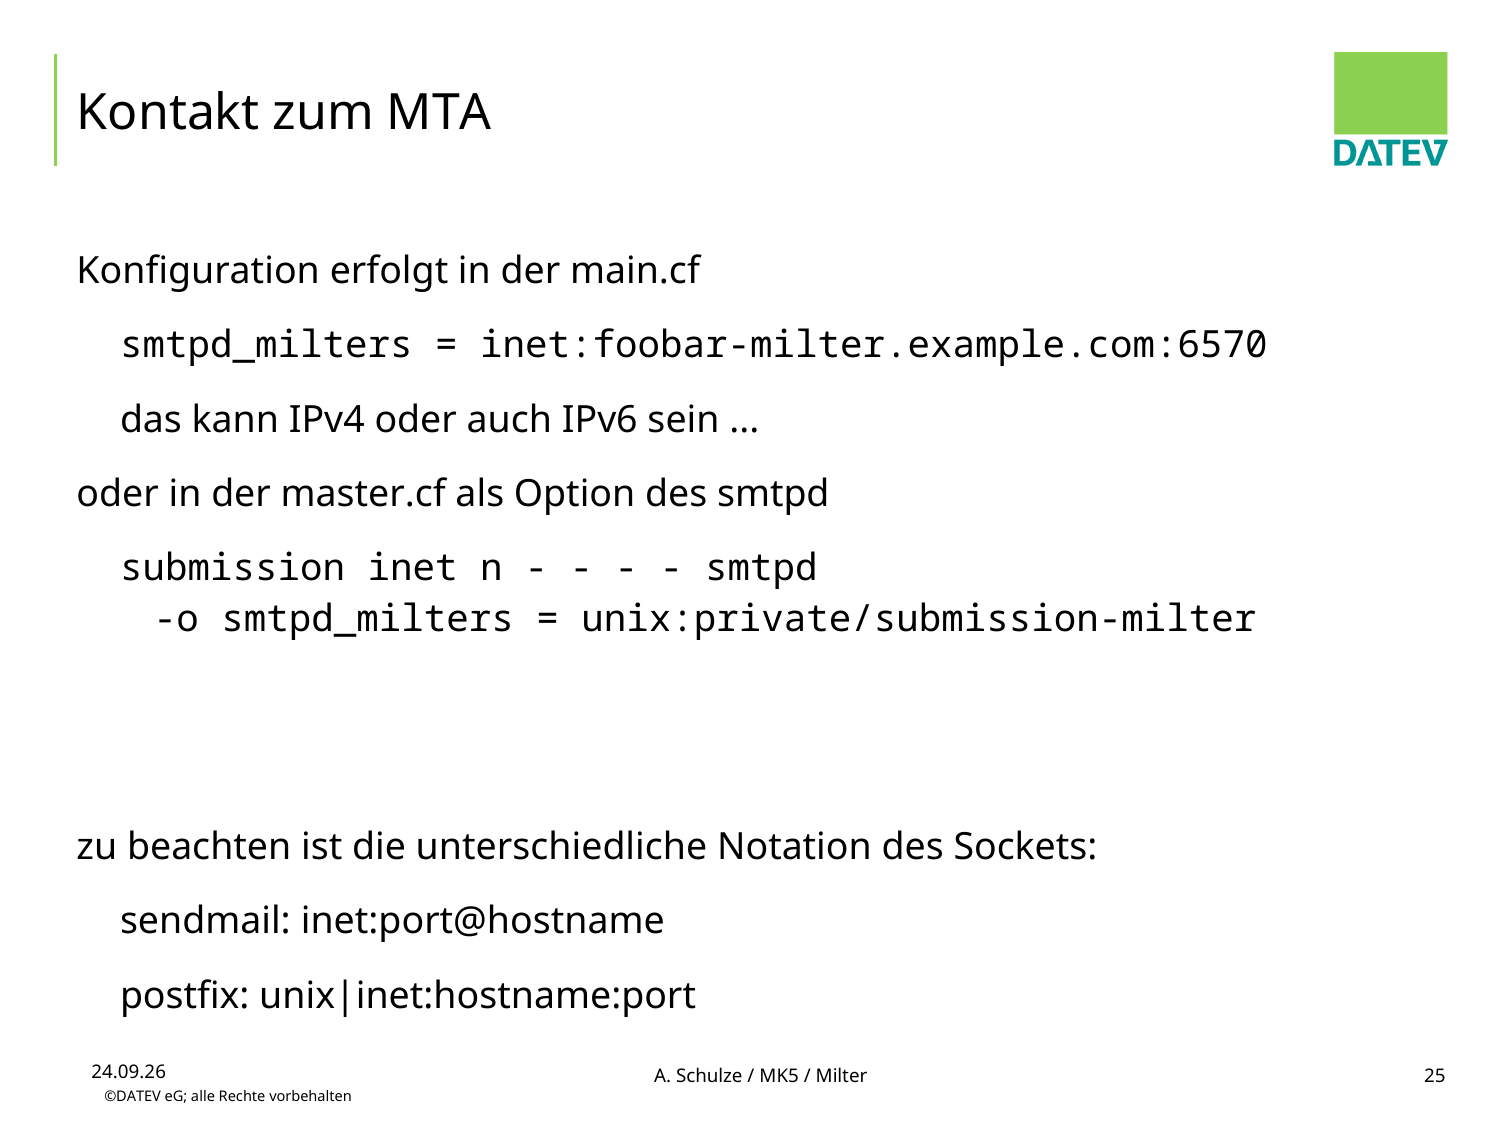

# Kontakt zum MTA
Konfiguration erfolgt in der main.cf
smtpd_milters = inet:foobar-milter.example.com:6570
das kann IPv4 oder auch IPv6 sein ...
oder in der master.cf als Option des smtpd
submission inet n - - - - smtpd
-o smtpd_milters = unix:private/submission-milter
zu beachten ist die unterschiedliche Notation des Sockets:
sendmail: inet:port@hostname
postfix: unix|inet:hostname:port
A. Schulze / MK5 / Milter
25